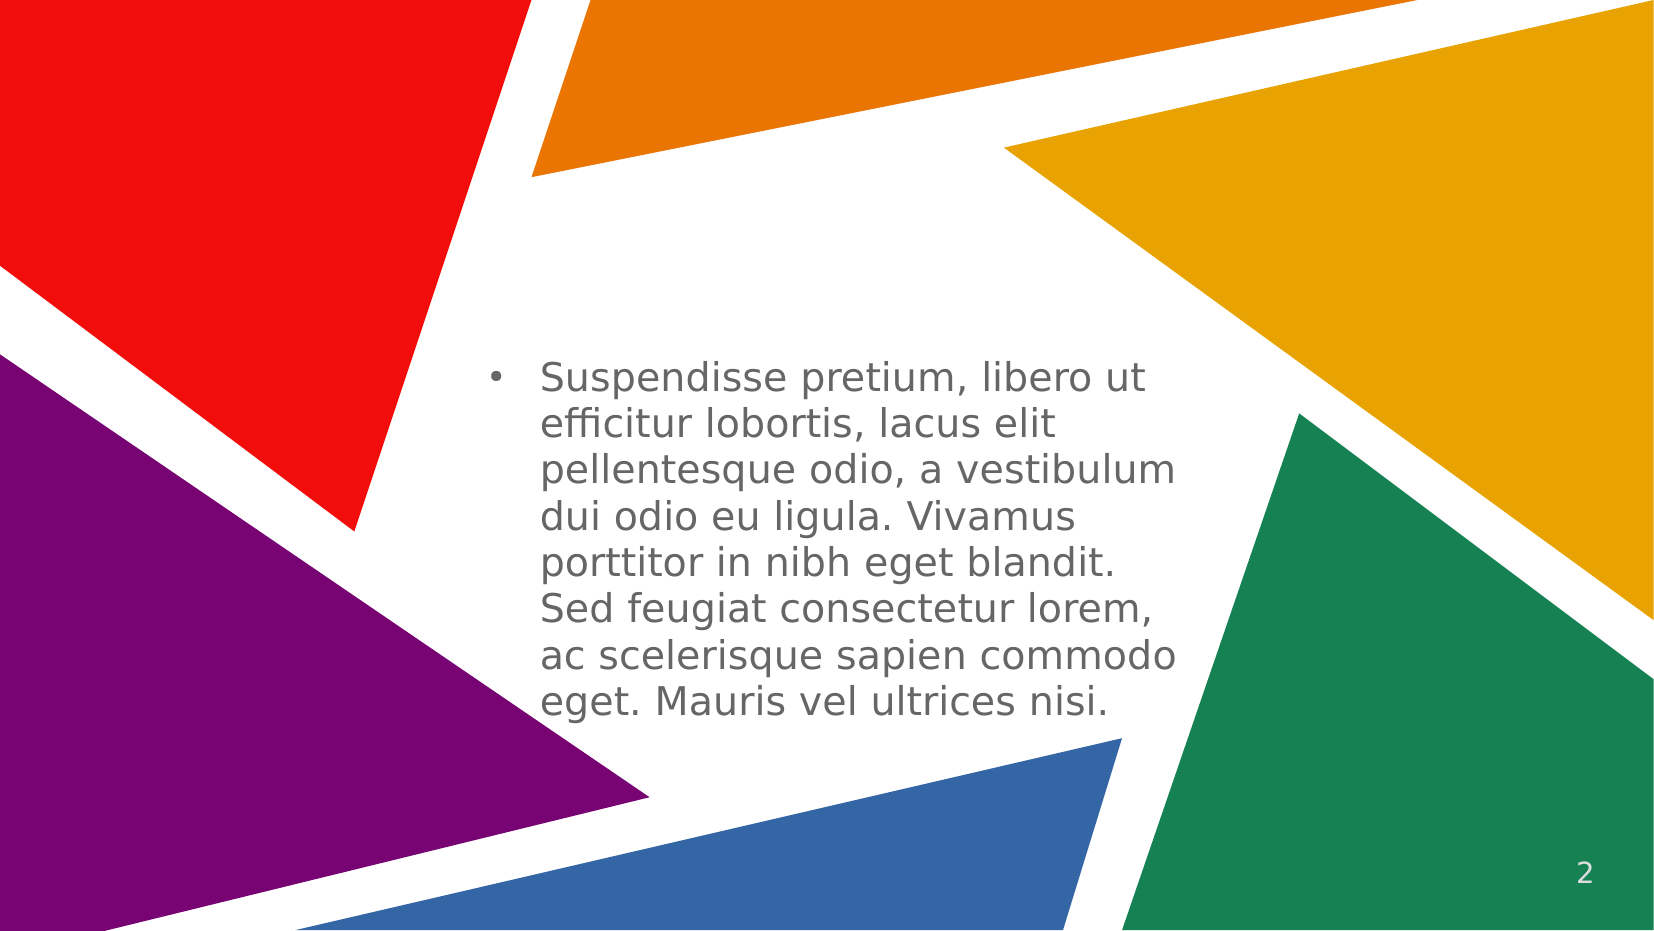

#
Suspendisse pretium, libero ut efficitur lobortis, lacus elit pellentesque odio, a vestibulum dui odio eu ligula. Vivamus porttitor in nibh eget blandit. Sed feugiat consectetur lorem, ac scelerisque sapien commodo eget. Mauris vel ultrices nisi.
2